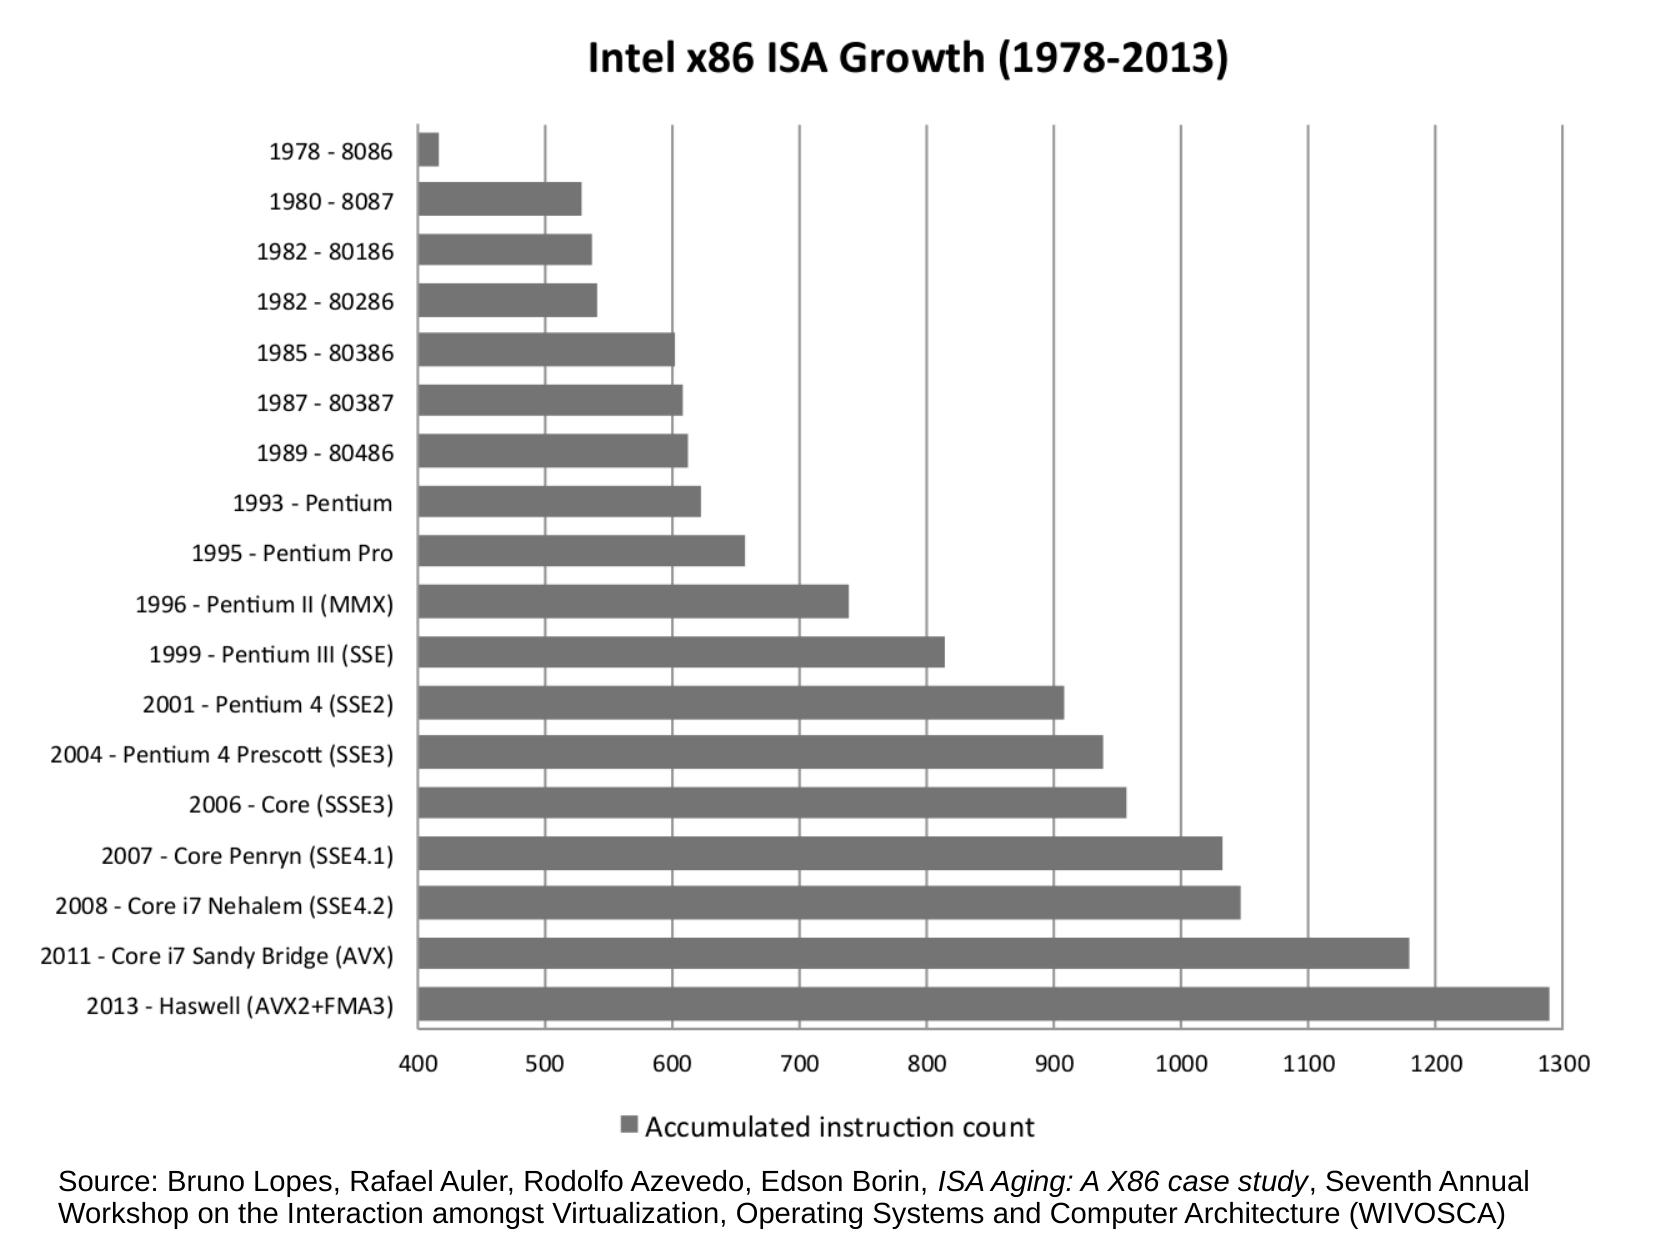

SIMD Programming
8
Source: Bruno Lopes, Rafael Auler, Rodolfo Azevedo, Edson Borin, ISA Aging: A X86 case study, Seventh Annual Workshop on the Interaction amongst Virtualization, Operating Systems and Computer Architecture (WIVOSCA)